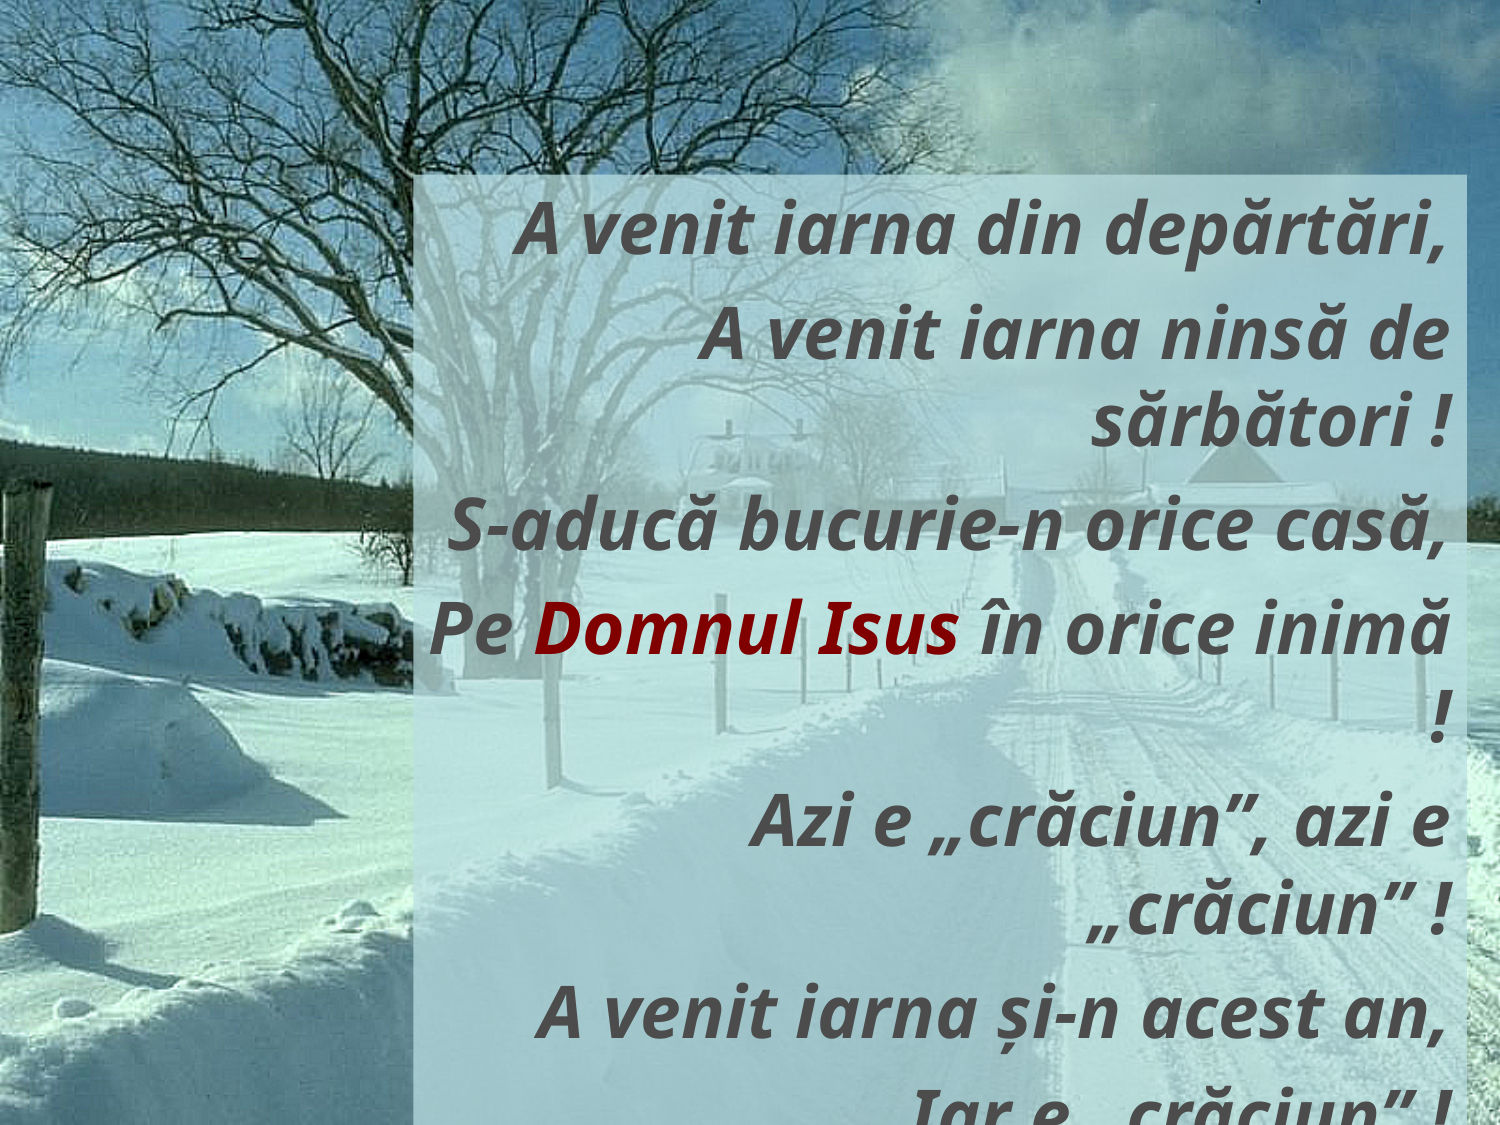

A venit iarna din depărtări,
A venit iarna ninsă de sărbători !
S-aducă bucurie-n orice casă,
Pe Domnul Isus în orice inimă !
Azi e „crăciun”, azi e „crăciun” !
A venit iarna şi-n acest an,
Iar e „crăciun” !